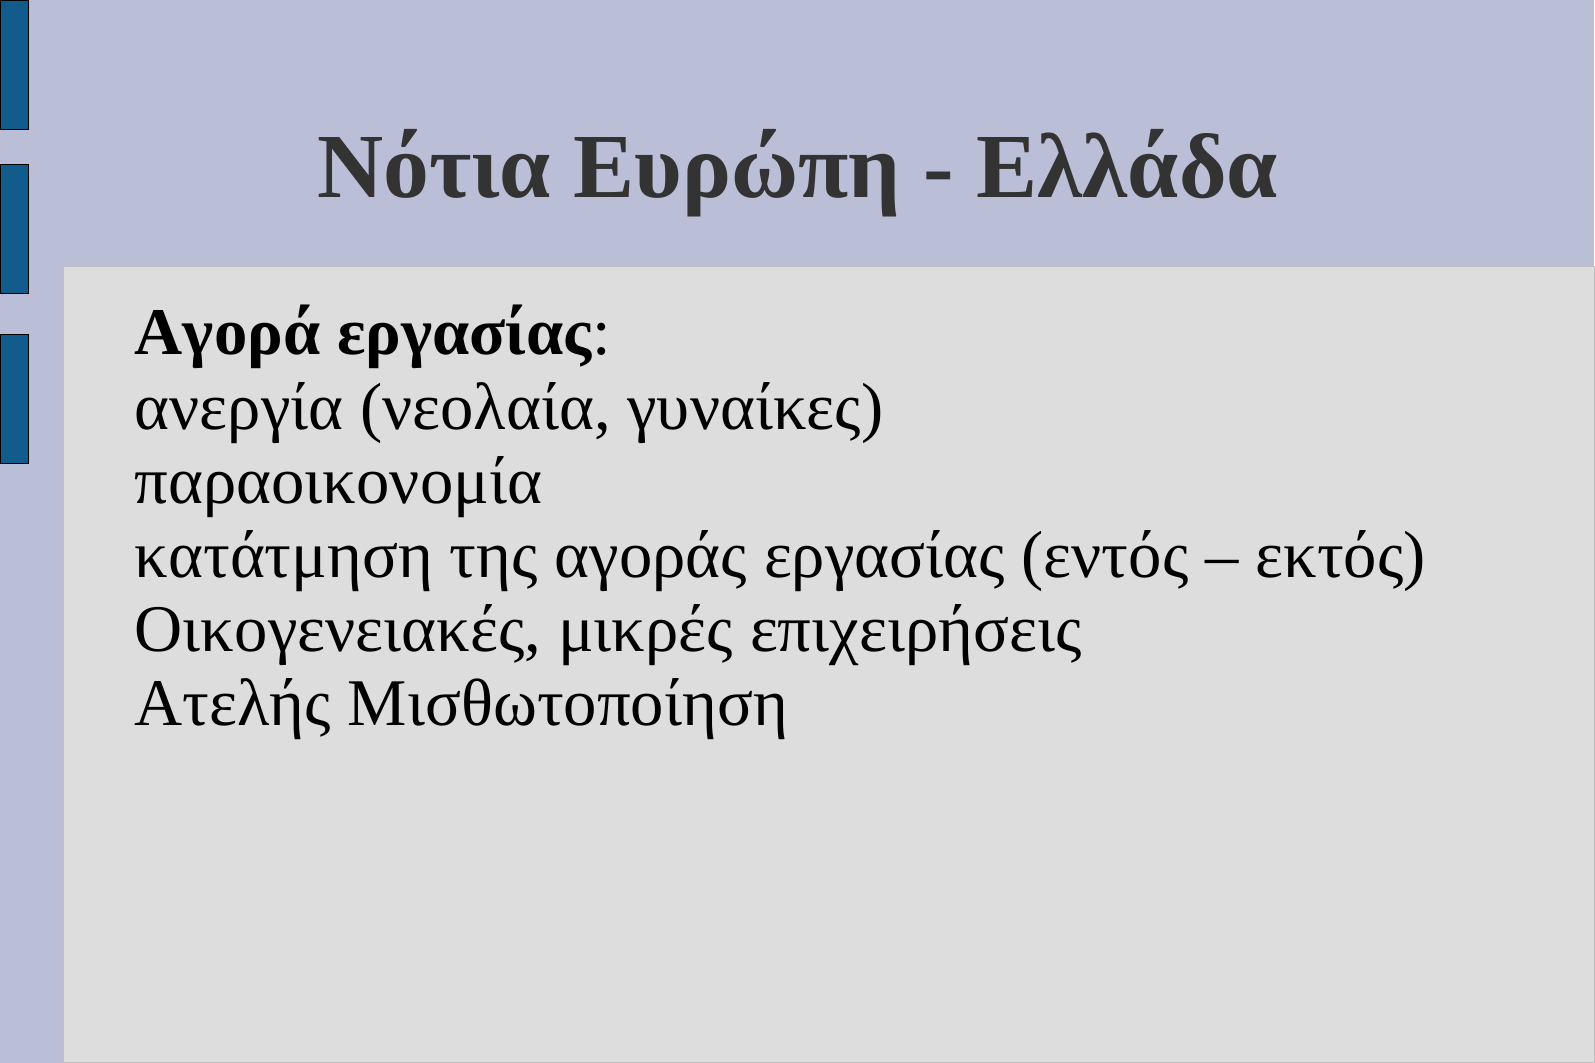

# Νότια Ευρώπη - Ελλάδα
Αγορά εργασίας:
ανεργία (νεολαία, γυναίκες)
παραοικονομία
κατάτμηση της αγοράς εργασίας (εντός – εκτός)
Οικογενειακές, μικρές επιχειρήσεις
Ατελής Μισθωτοποίηση